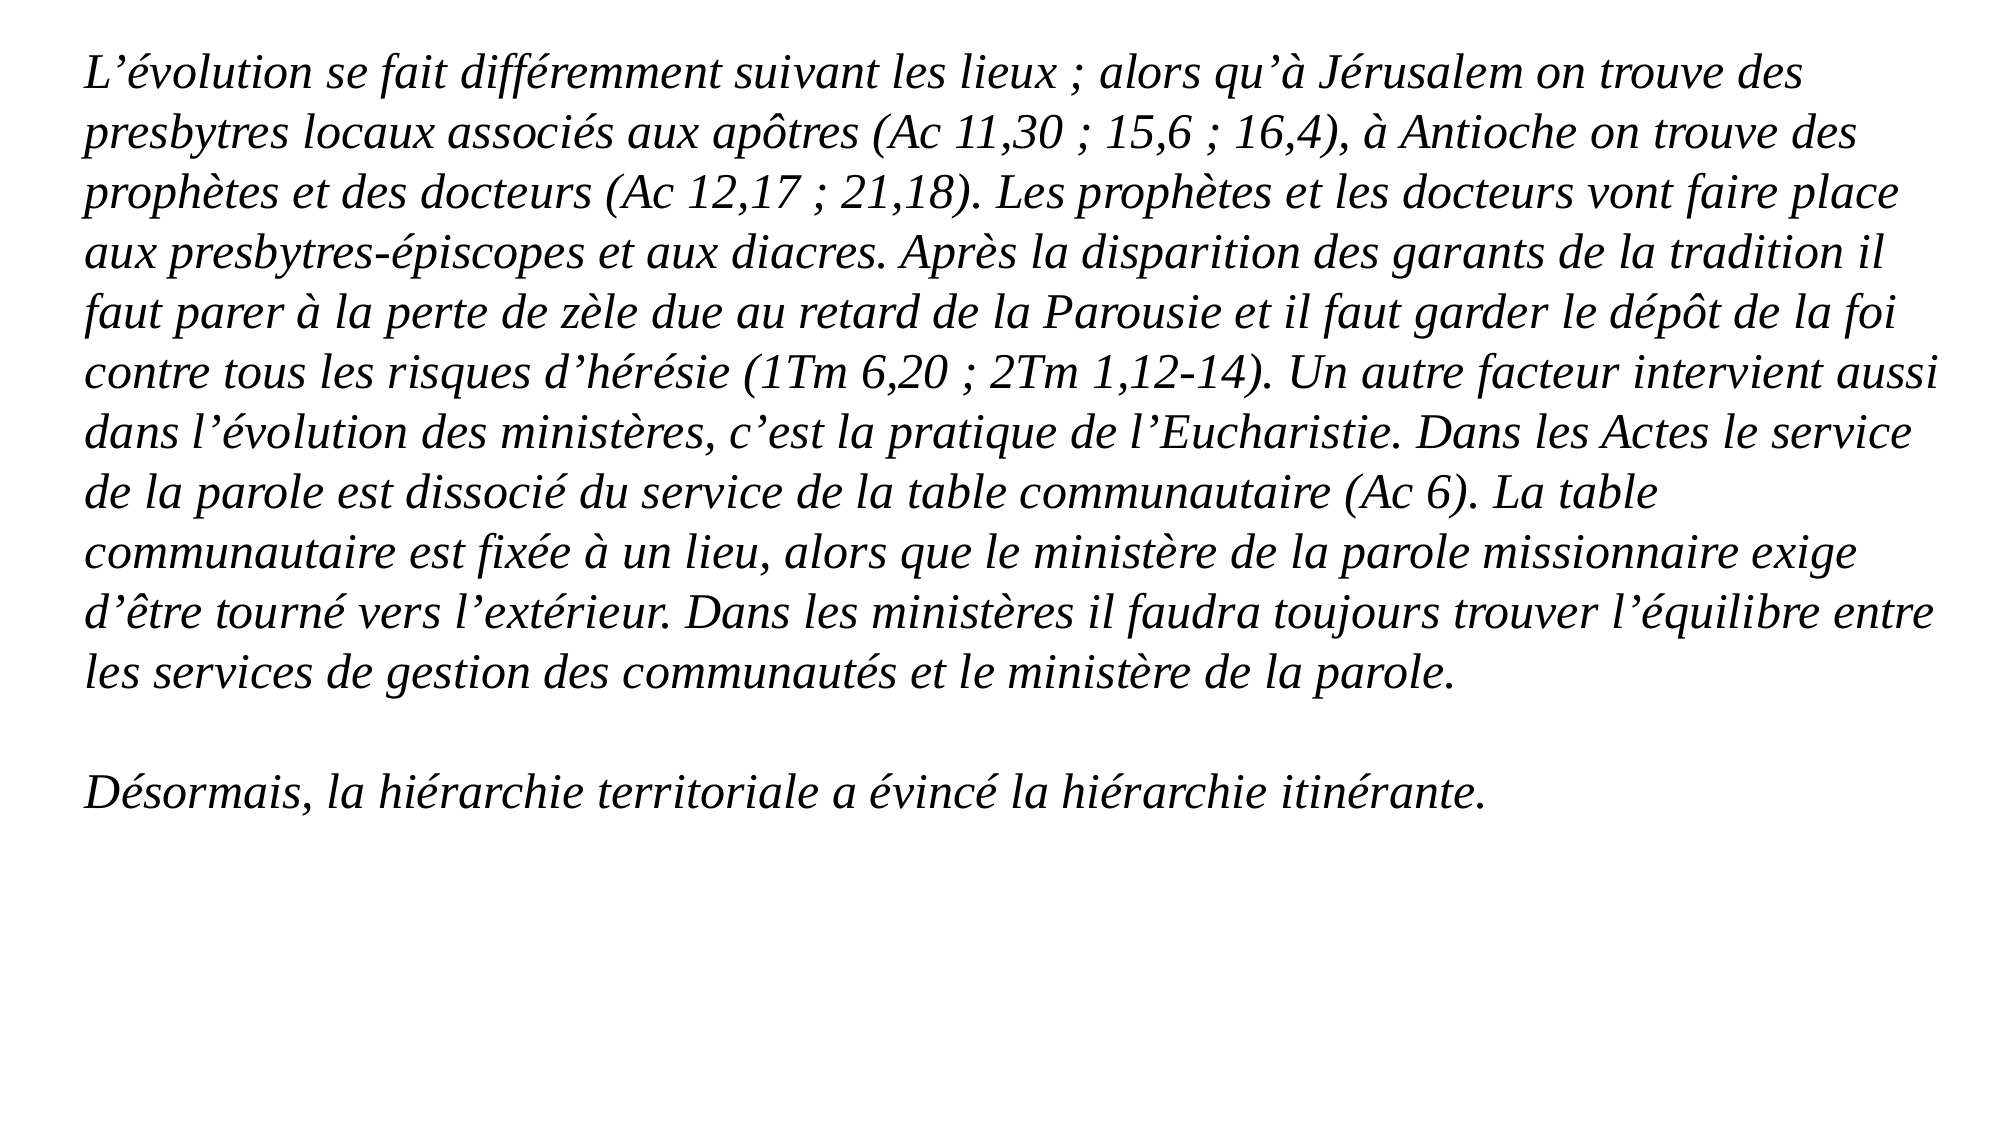

L’évolution se fait différemment suivant les lieux ; alors qu’à Jérusalem on trouve des presbytres locaux associés aux apôtres (Ac 11,30 ; 15,6 ; 16,4), à Antioche on trouve des prophètes et des docteurs (Ac 12,17 ; 21,18). Les prophètes et les docteurs vont faire place aux presbytres-épiscopes et aux diacres. Après la disparition des garants de la tradition il faut parer à la perte de zèle due au retard de la Parousie et il faut garder le dépôt de la foi contre tous les risques d’hérésie (1Tm 6,20 ; 2Tm 1,12-14). Un autre facteur intervient aussi dans l’évolution des ministères, c’est la pratique de l’Eucharistie. Dans les Actes le service de la parole est dissocié du service de la table communautaire (Ac 6). La table communautaire est fixée à un lieu, alors que le ministère de la parole missionnaire exige d’être tourné vers l’extérieur. Dans les ministères il faudra toujours trouver l’équilibre entre les services de gestion des communautés et le ministère de la parole.
Désormais, la hiérarchie territoriale a évincé la hiérarchie itinérante.